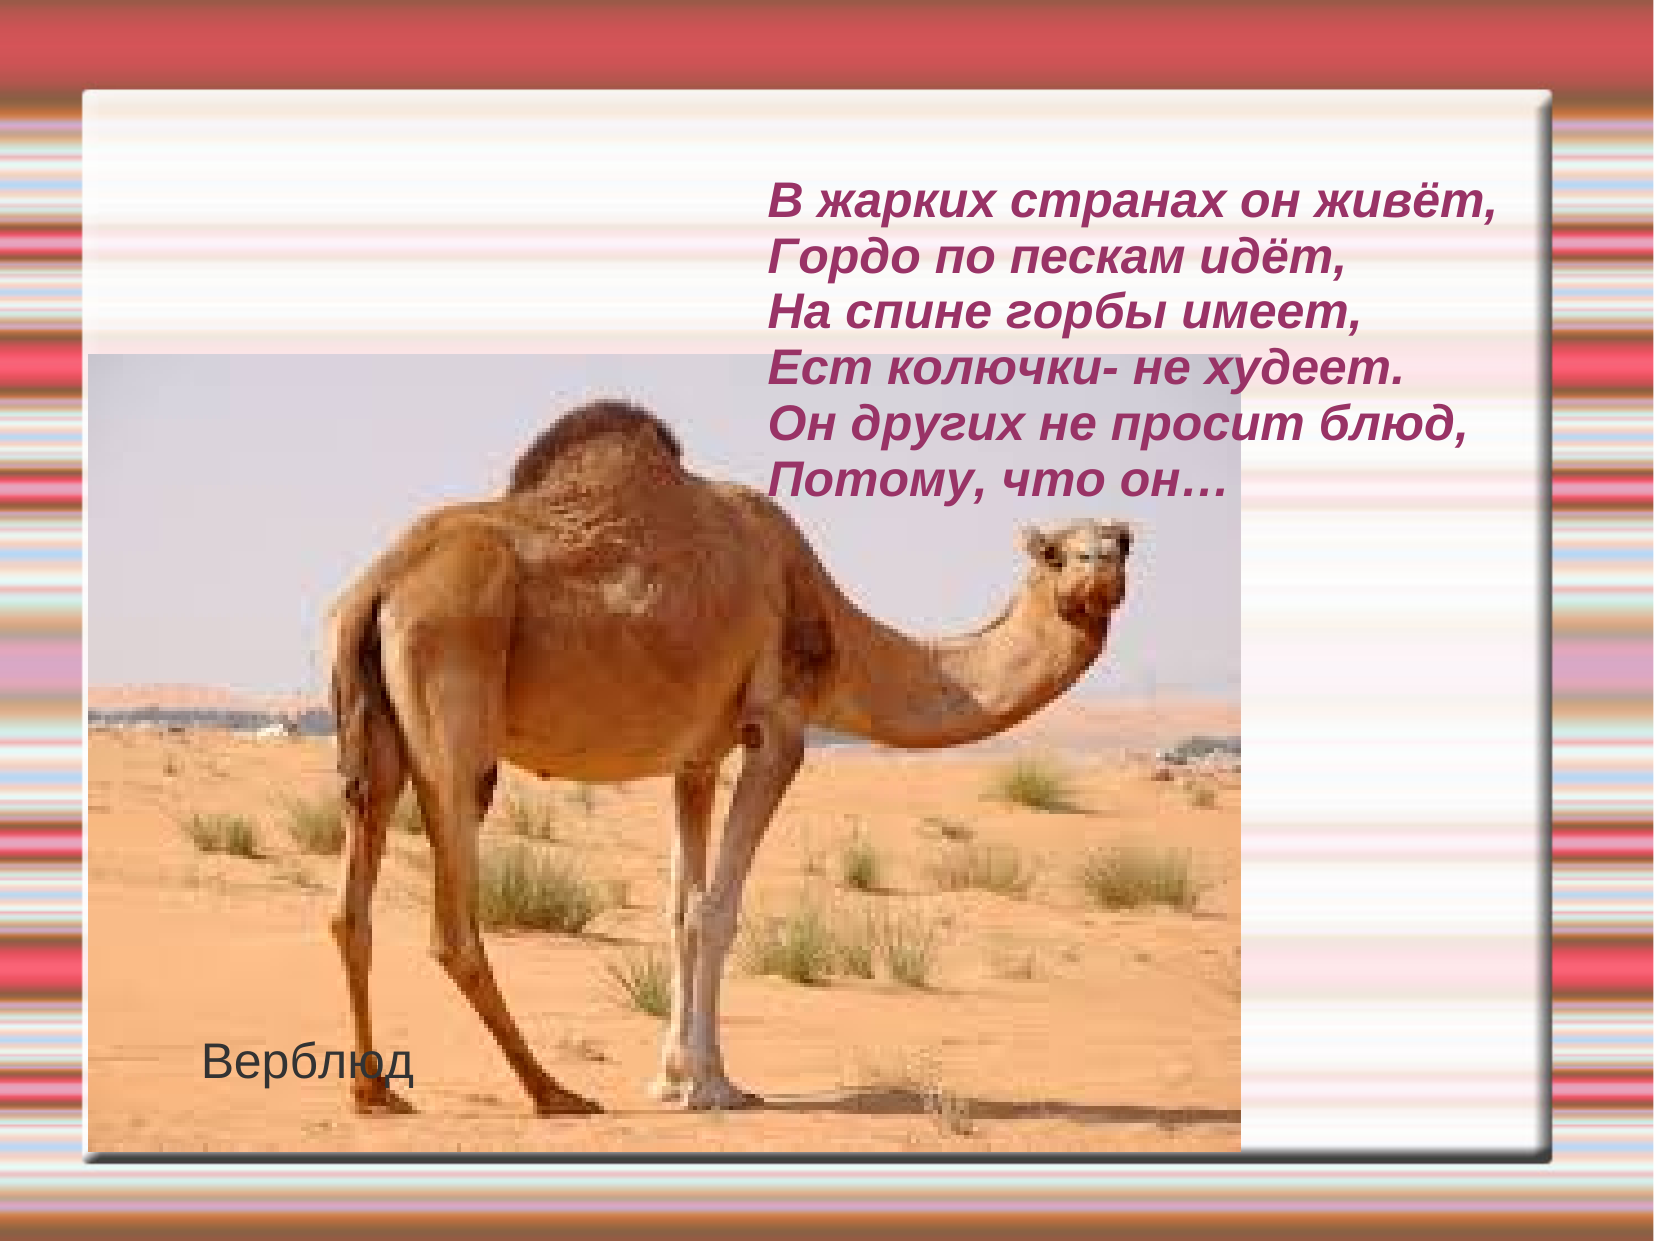

# В жарких странах он живёт, Гордо по пескам идёт, На спине горбы имеет, Ест колючки- не худеет. Он других не просит блюд, Потому, что он…
Верблюд